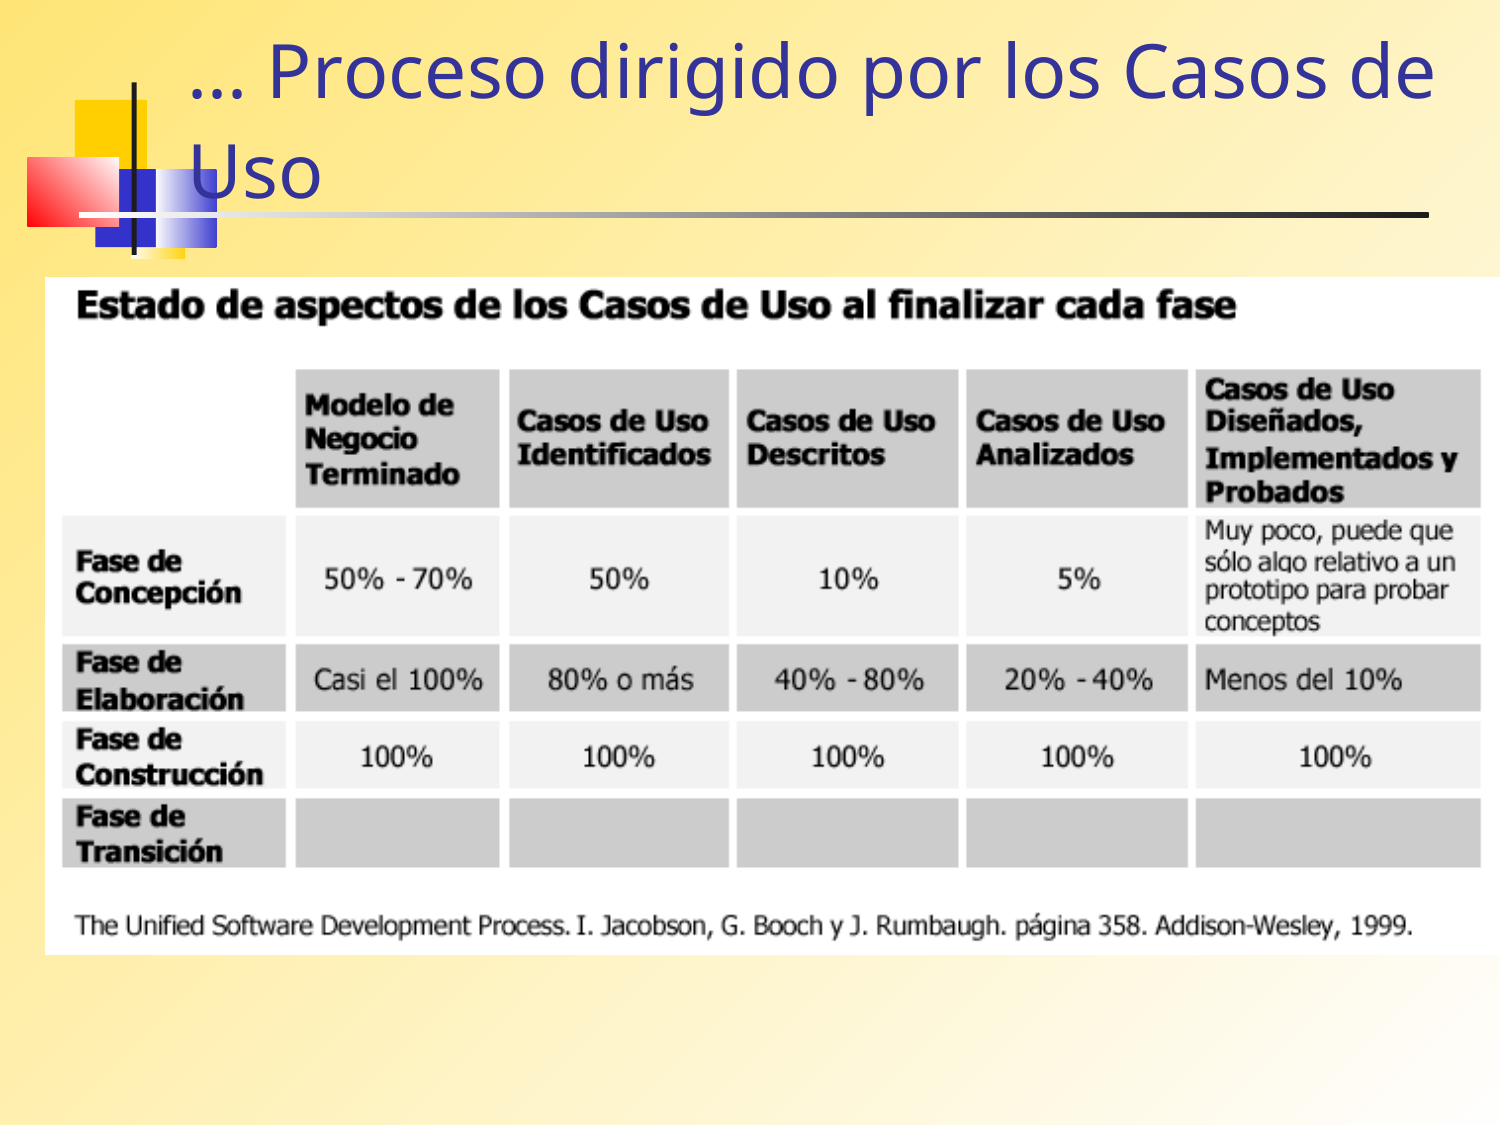

# ... Proceso dirigido por los Casos de Uso